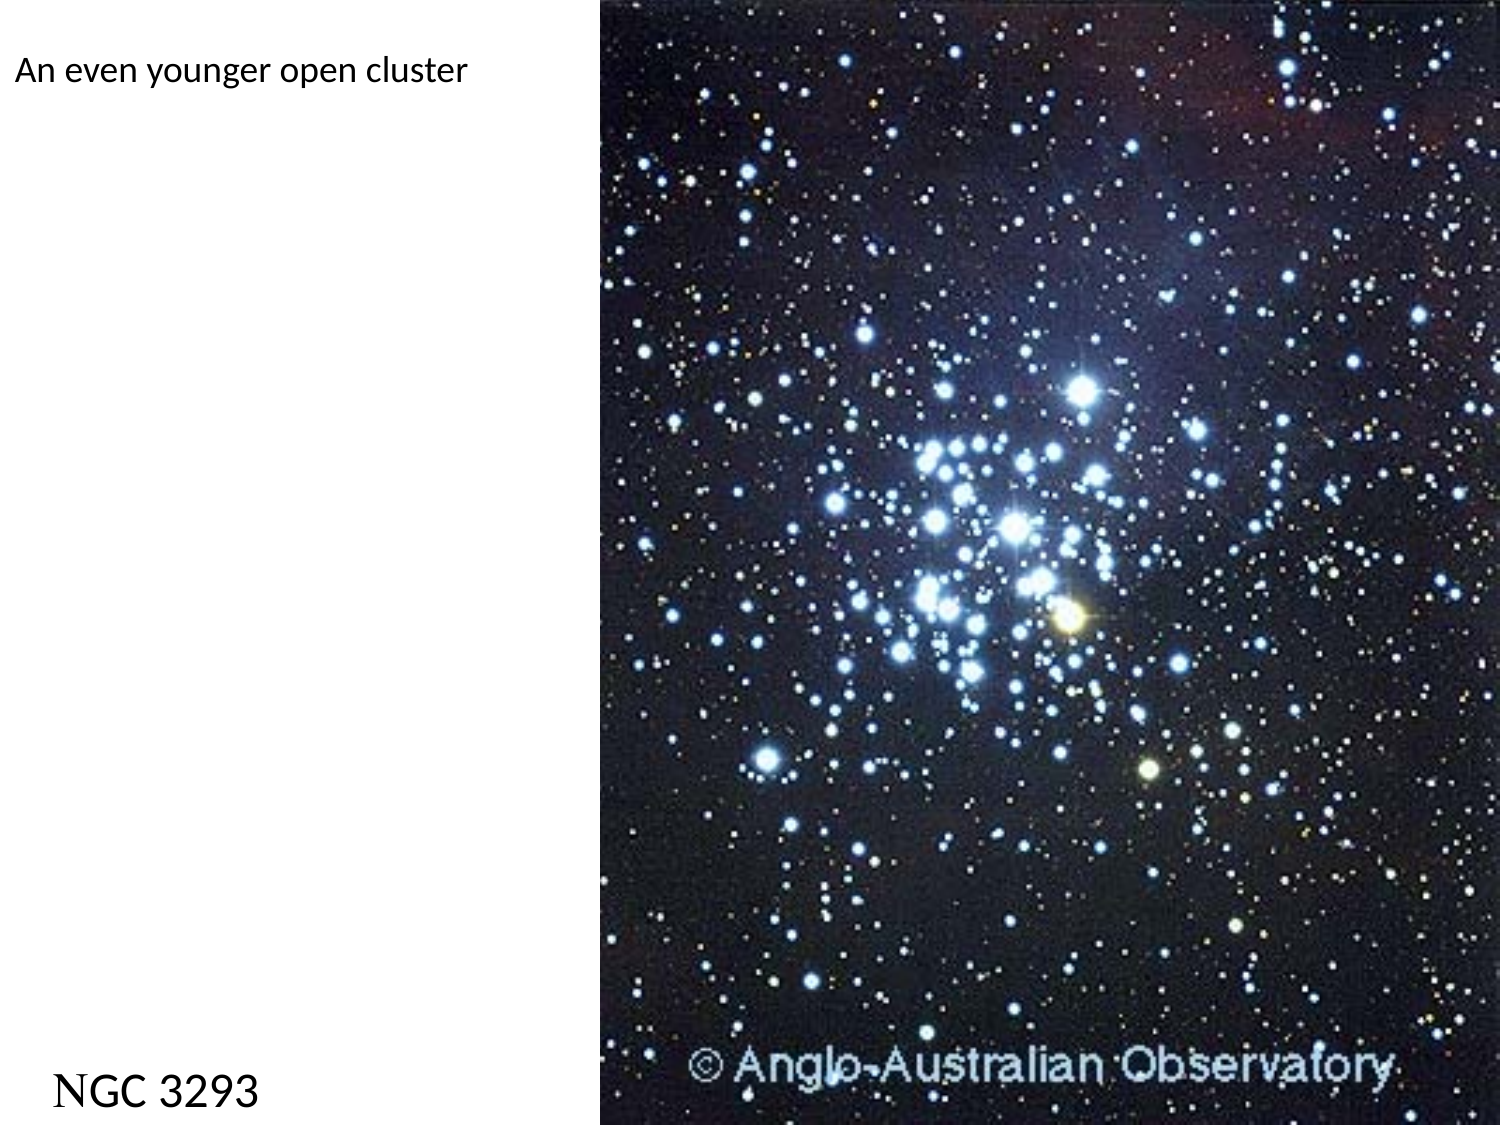

An even younger open cluster
NGC 3293